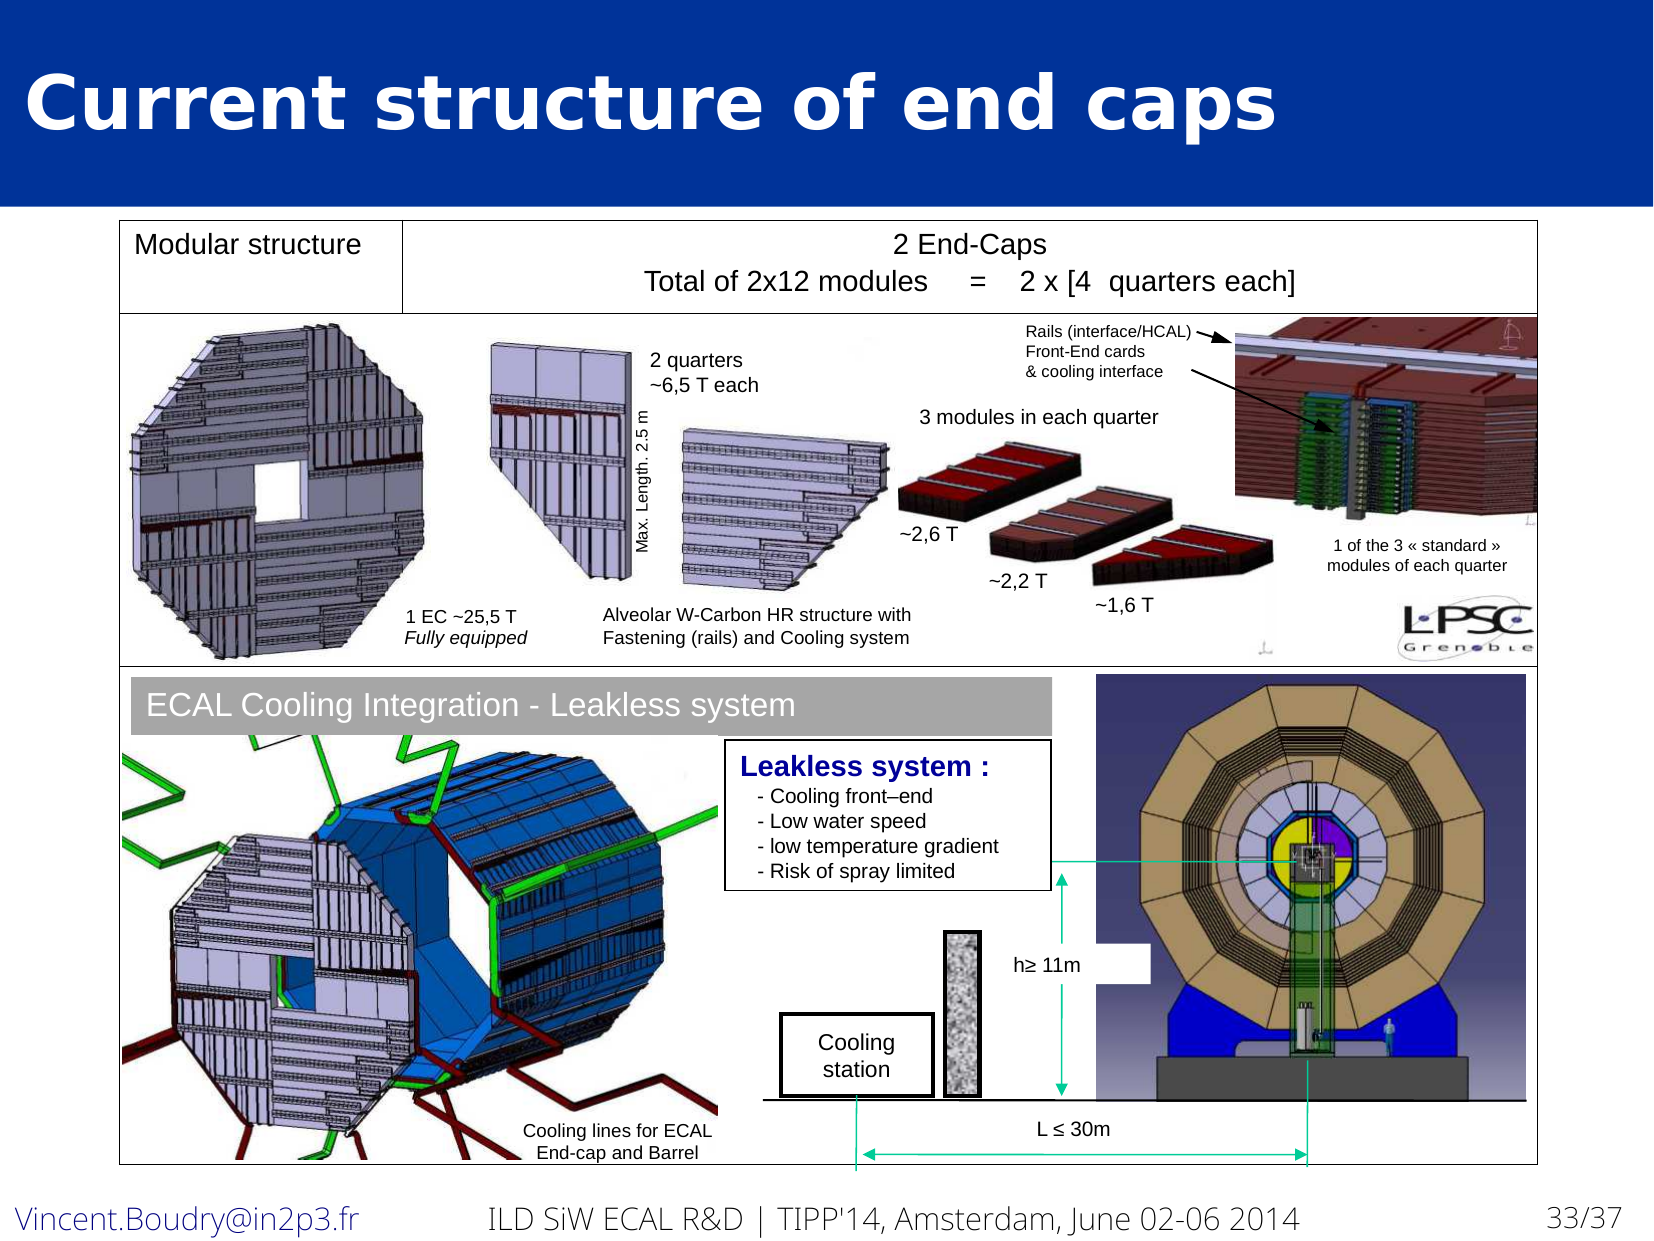

# Current structure of end caps
| Modular structure | 2 End-Caps Total of 2x12 modules = 2 x [4 quarters each] |
| --- | --- |
| | |
| | |
Rails (interface/HCAL)
Front-End cards
& cooling interface
1 of the 3 « standard » modules of each quarter
2 quarters ~6,5 T each
3 modules in each quarter
Max. Length. 2.5 m
~2,6 T
~2,2 T
~1,6 T
Alveolar W-Carbon HR structure with
Fastening (rails) and Cooling system
1 EC ~25,5 T
Fully equipped
h≥ 11m
Cooling station
L ≤ 30m
ECAL Cooling Integration - Leakless system
Leakless system :
 - Cooling front–end
 - Low water speed
 - low temperature gradient
 - Risk of spray limited
Cooling lines for ECAL End-cap and Barrel
ILD SiW ECAL R&D | TIPP'14, Amsterdam, June 02-06 2014
33